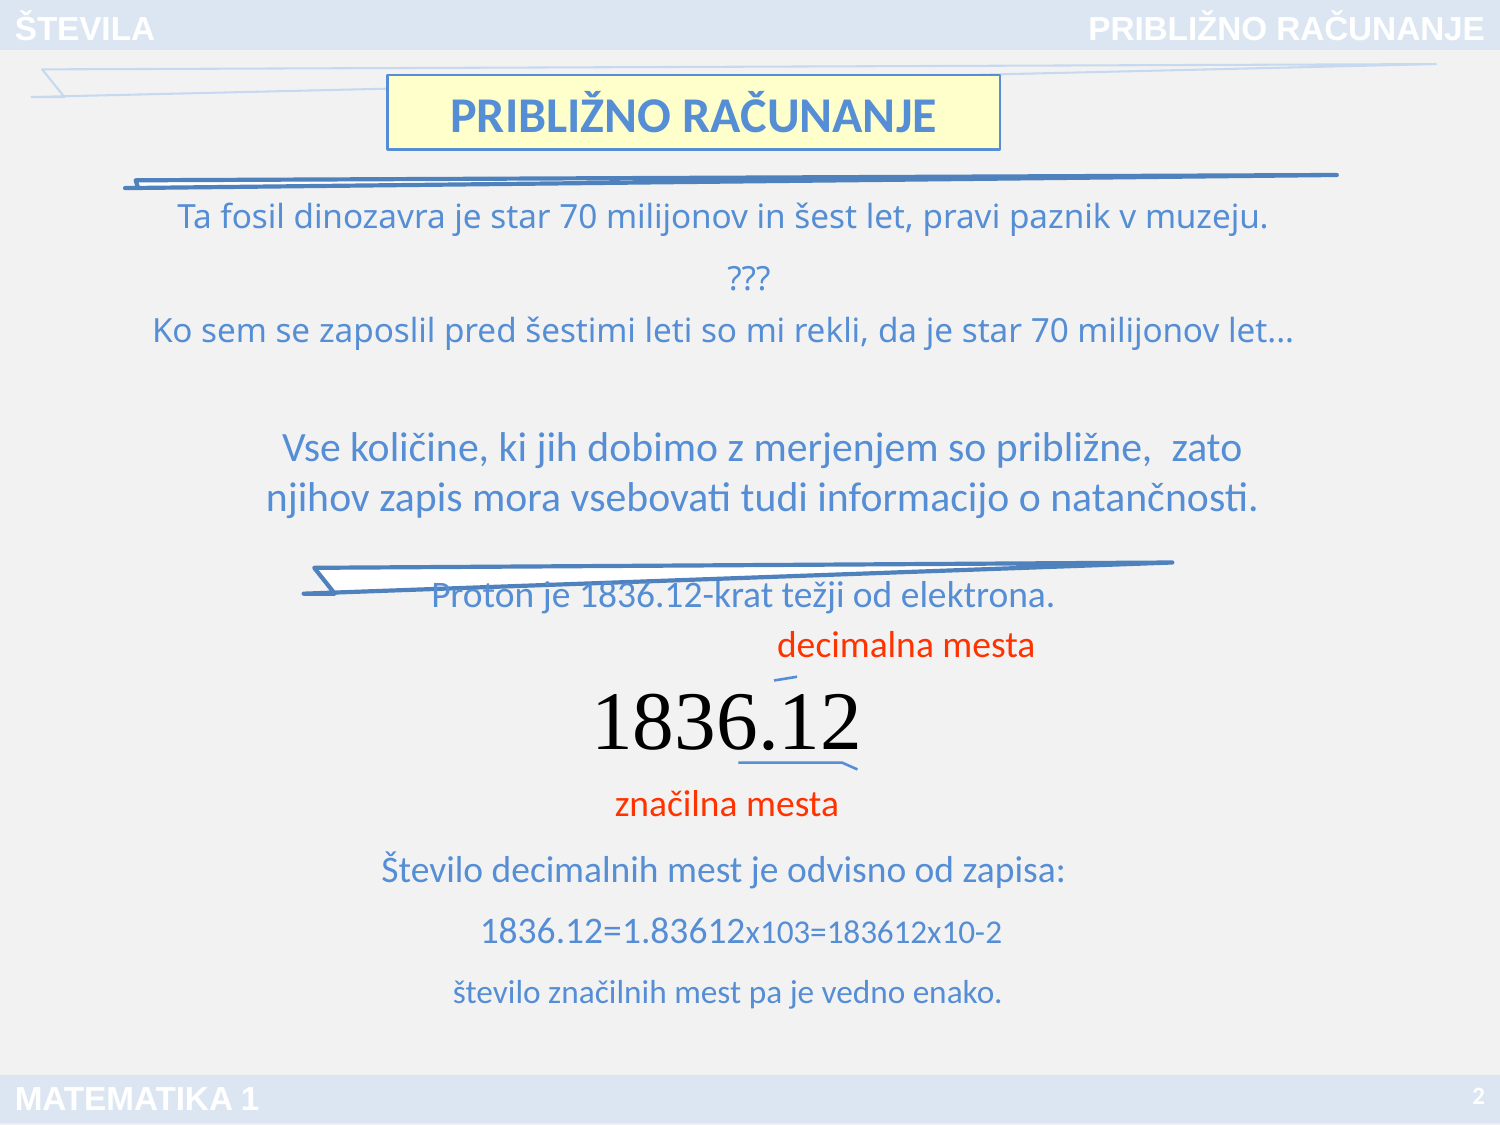

ŠTEVILA
PRIBLIŽNO RAČUNANJE
PRIBLIŽNO RAČUNANJE
Ta fosil dinozavra je star 70 milijonov in šest let, pravi paznik v muzeju.
???
Ko sem se zaposlil pred šestimi leti so mi rekli, da je star 70 milijonov let...
Vse količine, ki jih dobimo z merjenjem so približne, zato njihov zapis mora vsebovati tudi informacijo o natančnosti.
Proton je 1836.12-krat težji od elektrona.
decimalna mesta
1836.12
značilna mesta
Število decimalnih mest je odvisno od zapisa:
 1836.12=1.83612x103=183612x10-2
število značilnih mest pa je vedno enako.
MATEMATIKA 1